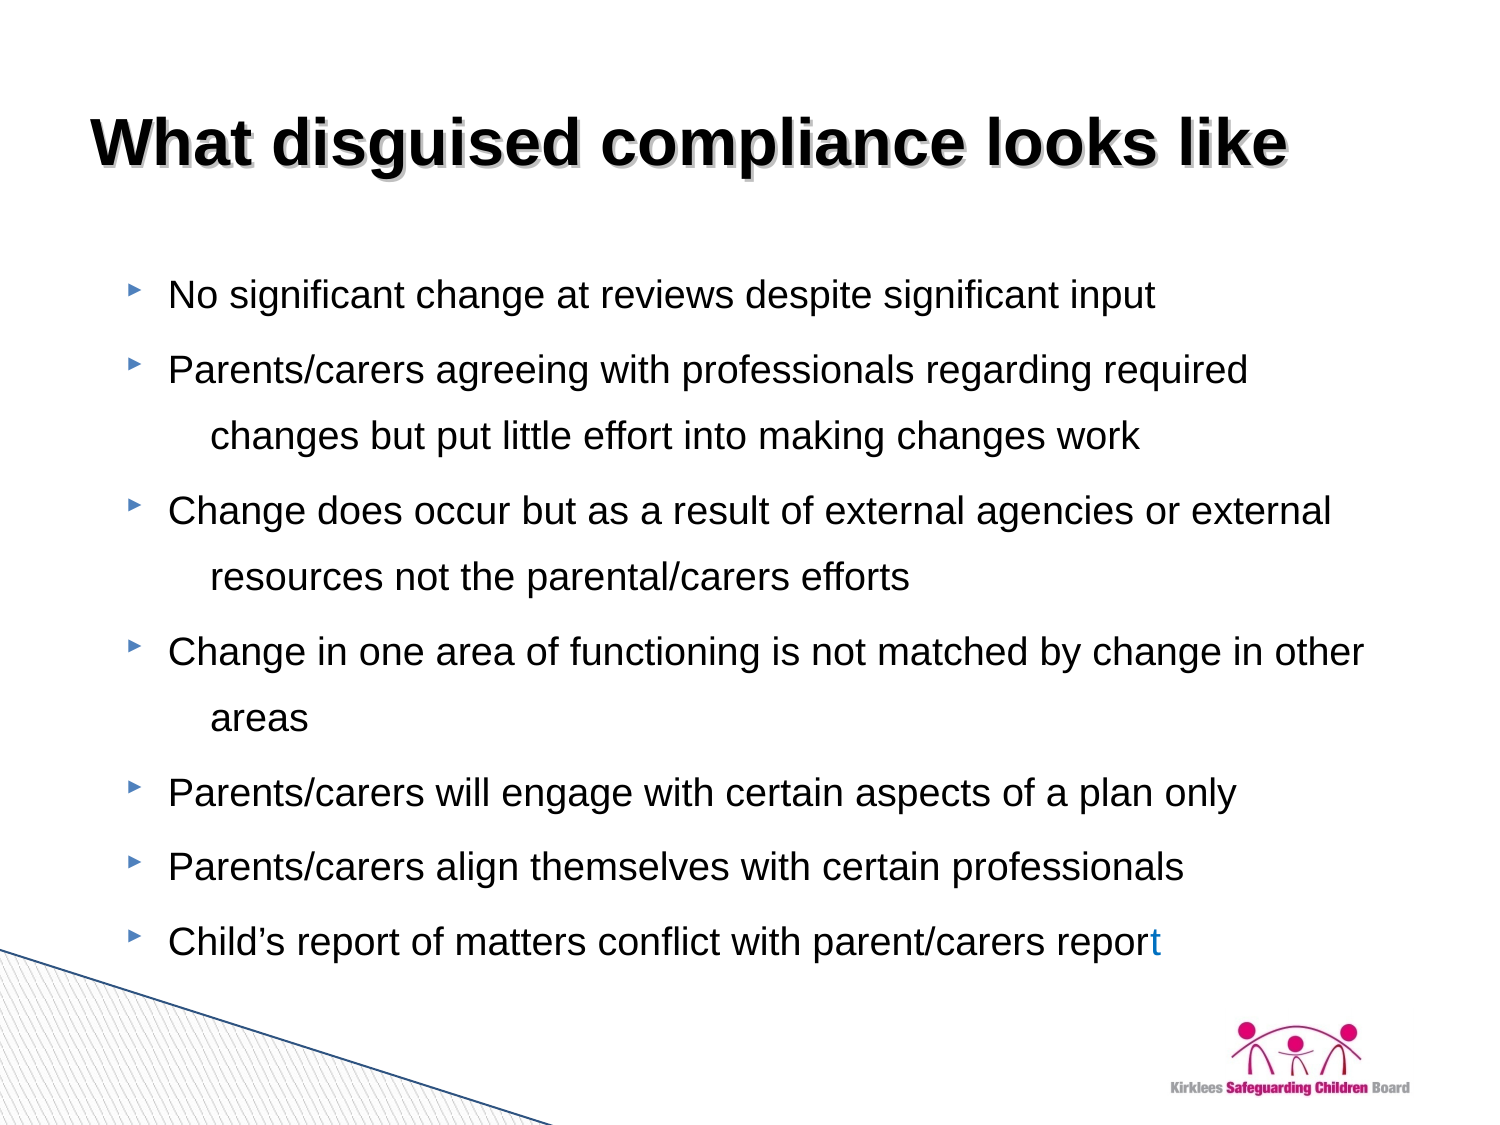

What disguised compliance looks like
# No significant change at reviews despite significant input
Parents/carers agreeing with professionals regarding required changes but put little effort into making changes work
Change does occur but as a result of external agencies or external resources not the parental/carers efforts
Change in one area of functioning is not matched by change in other areas
Parents/carers will engage with certain aspects of a plan only
Parents/carers align themselves with certain professionals
Child’s report of matters conflict with parent/carers report